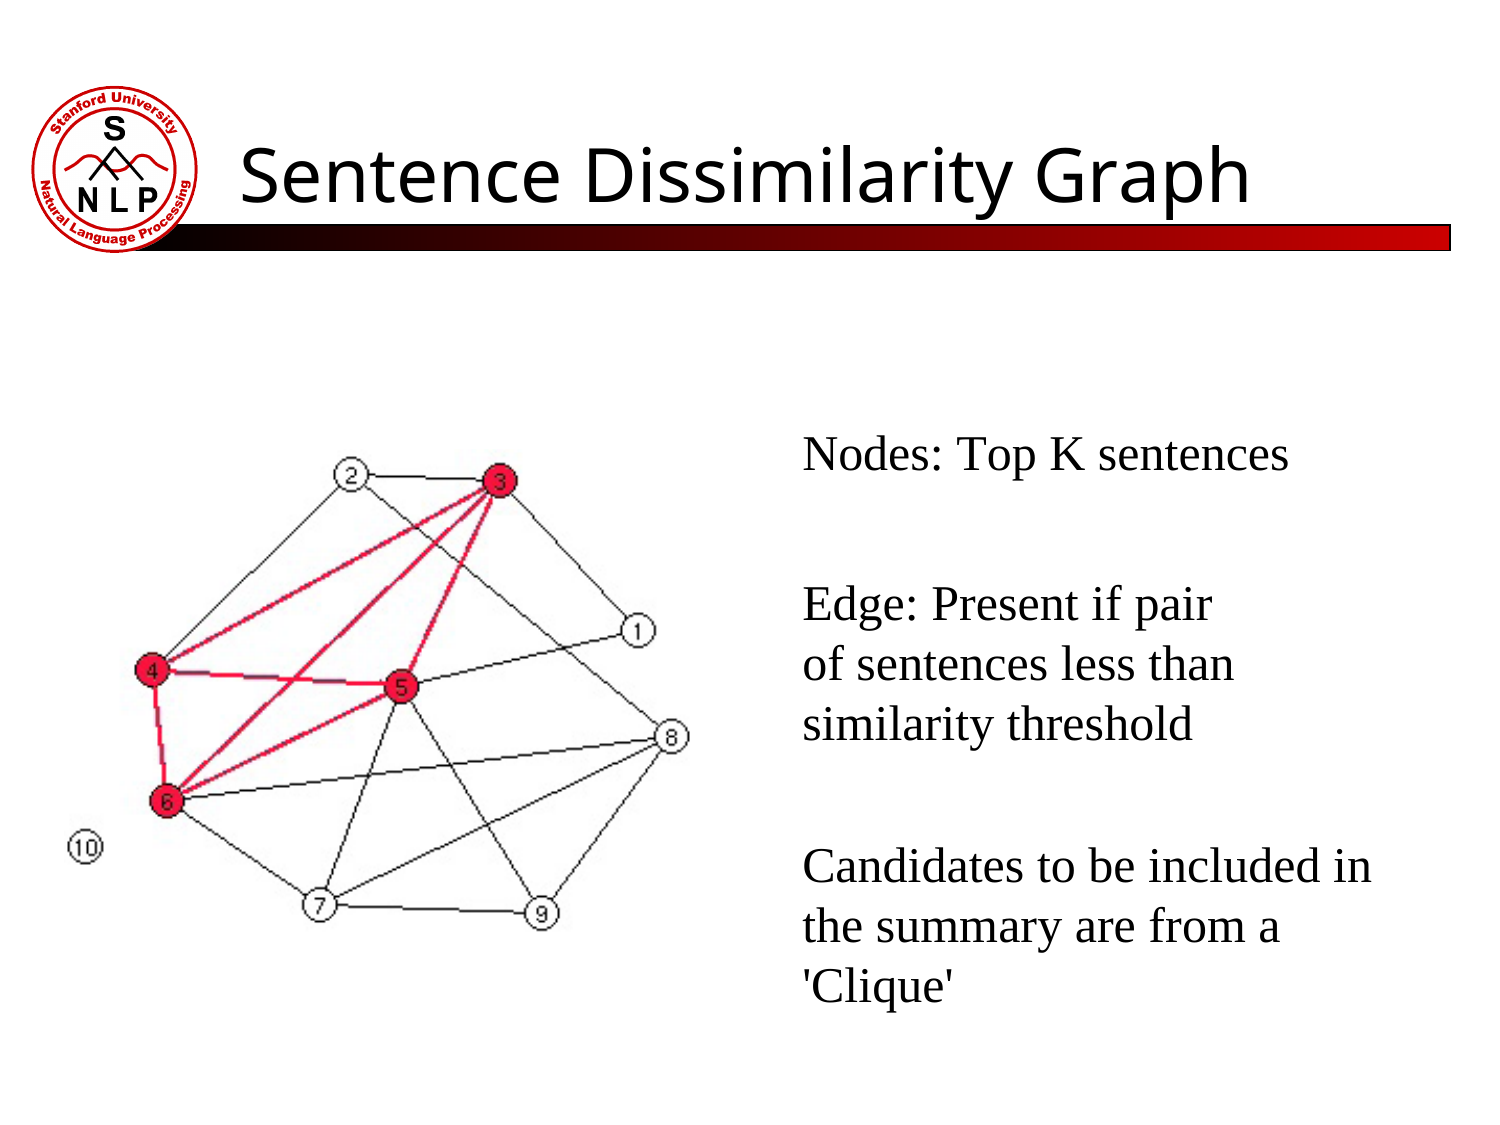

# Sentence Dissimilarity Graph
Nodes: Top K sentences
Edge: Present if pair of sentences less than similarity threshold
Candidates to be included in the summary are from a 'Clique'